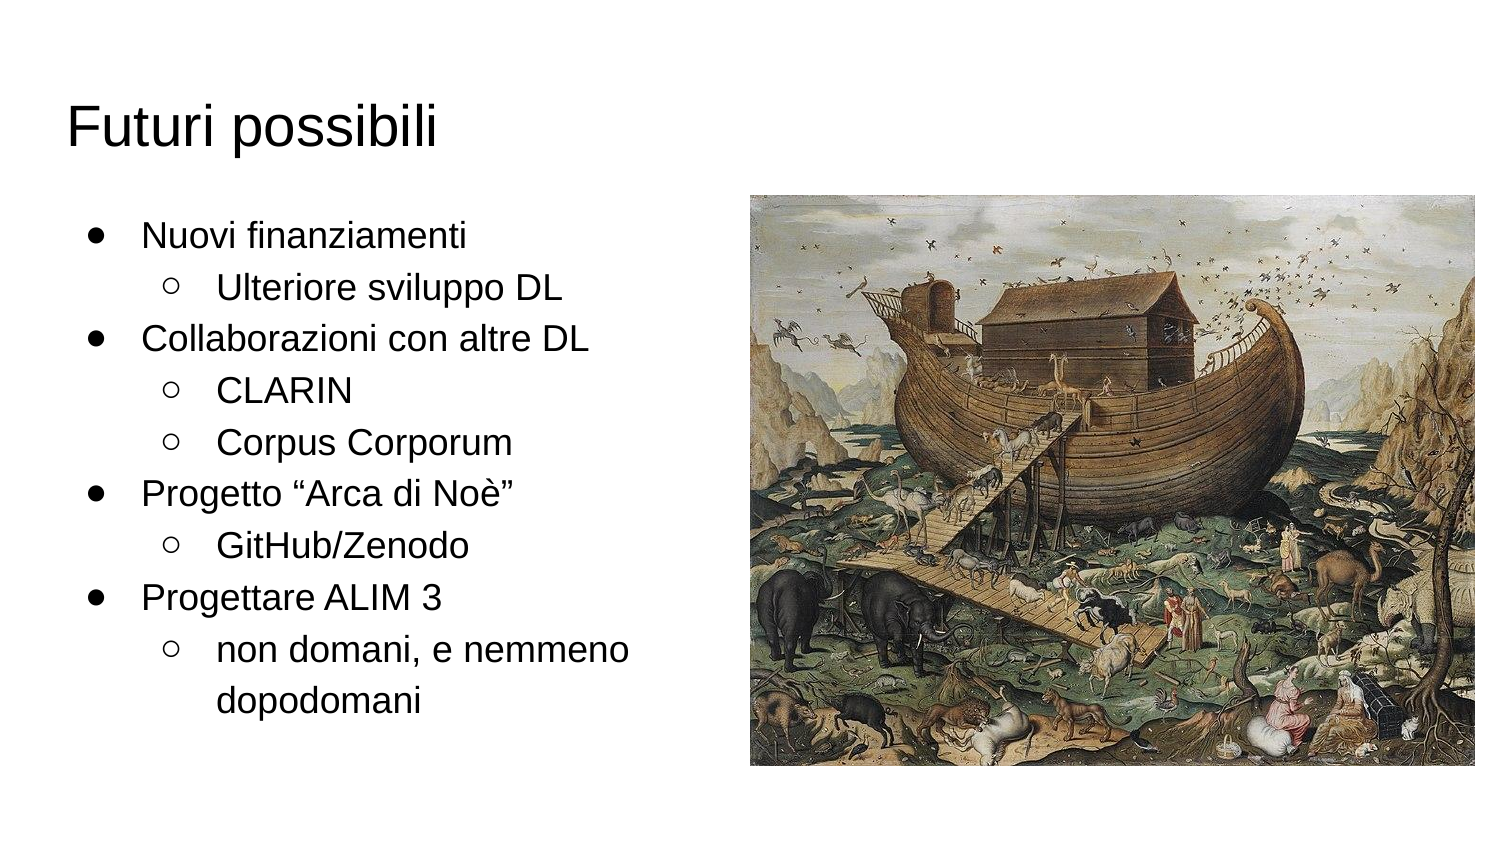

Futuri possibili
# Nuovi finanziamenti
Ulteriore sviluppo DL
Collaborazioni con altre DL
CLARIN
Corpus Corporum
Progetto “Arca di Noè”
GitHub/Zenodo
Progettare ALIM 3
non domani, e nemmeno dopodomani